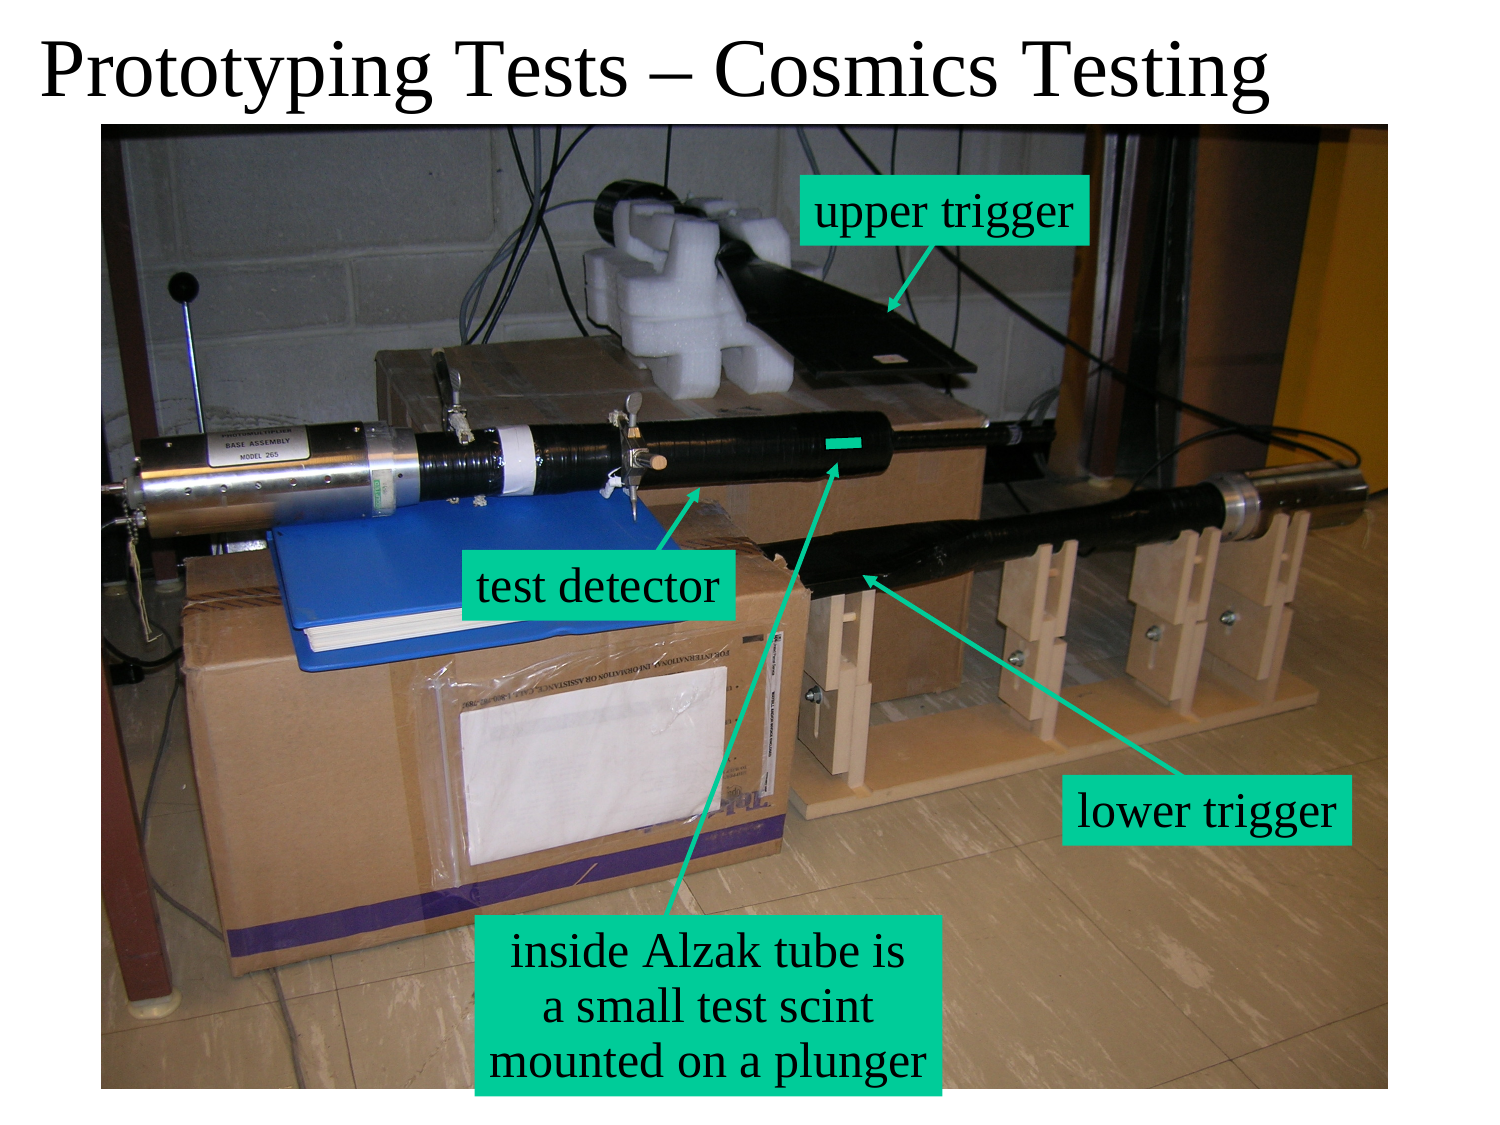

# Prototyping Tests – Cosmics Testing
upper trigger
test detector
lower trigger
inside Alzak tube is
a small test scint
mounted on a plunger